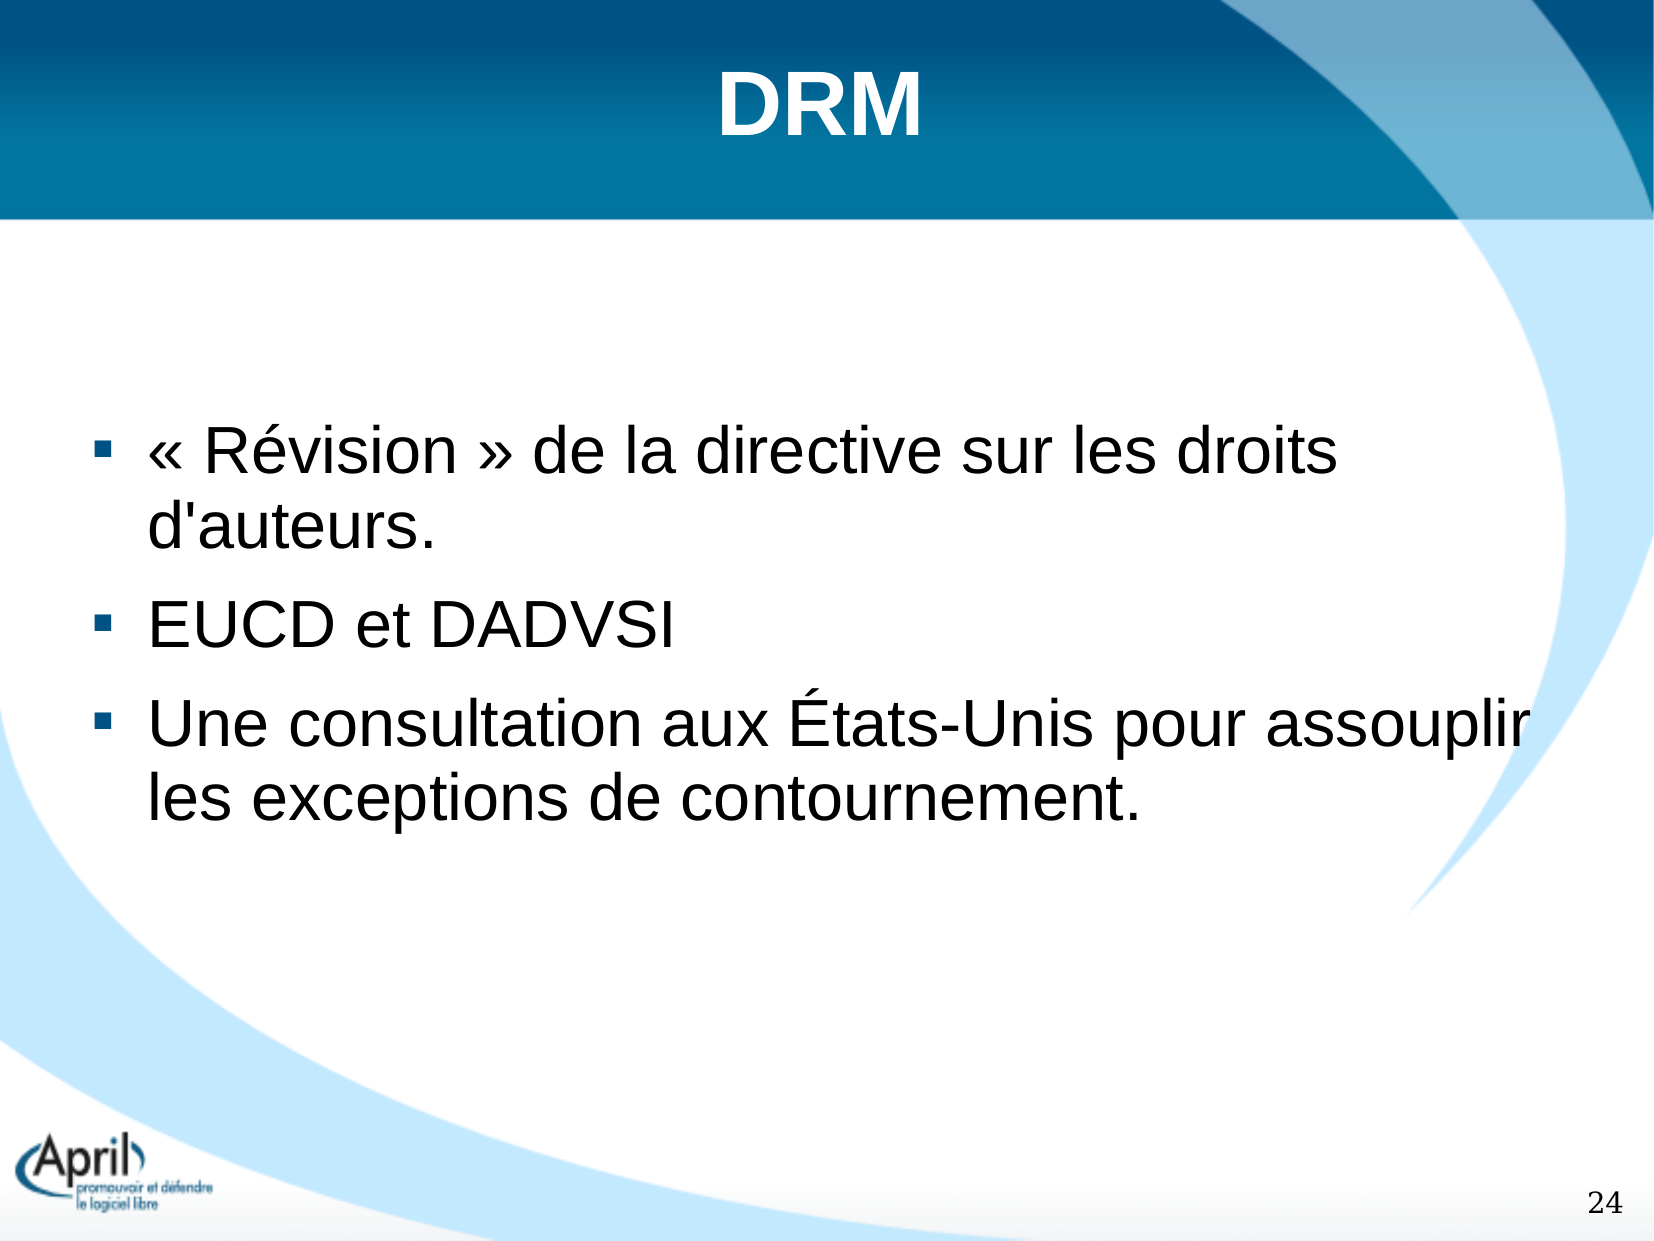

# DRM
« Révision » de la directive sur les droits d'auteurs.
EUCD et DADVSI
Une consultation aux États-Unis pour assouplir les exceptions de contournement.
24